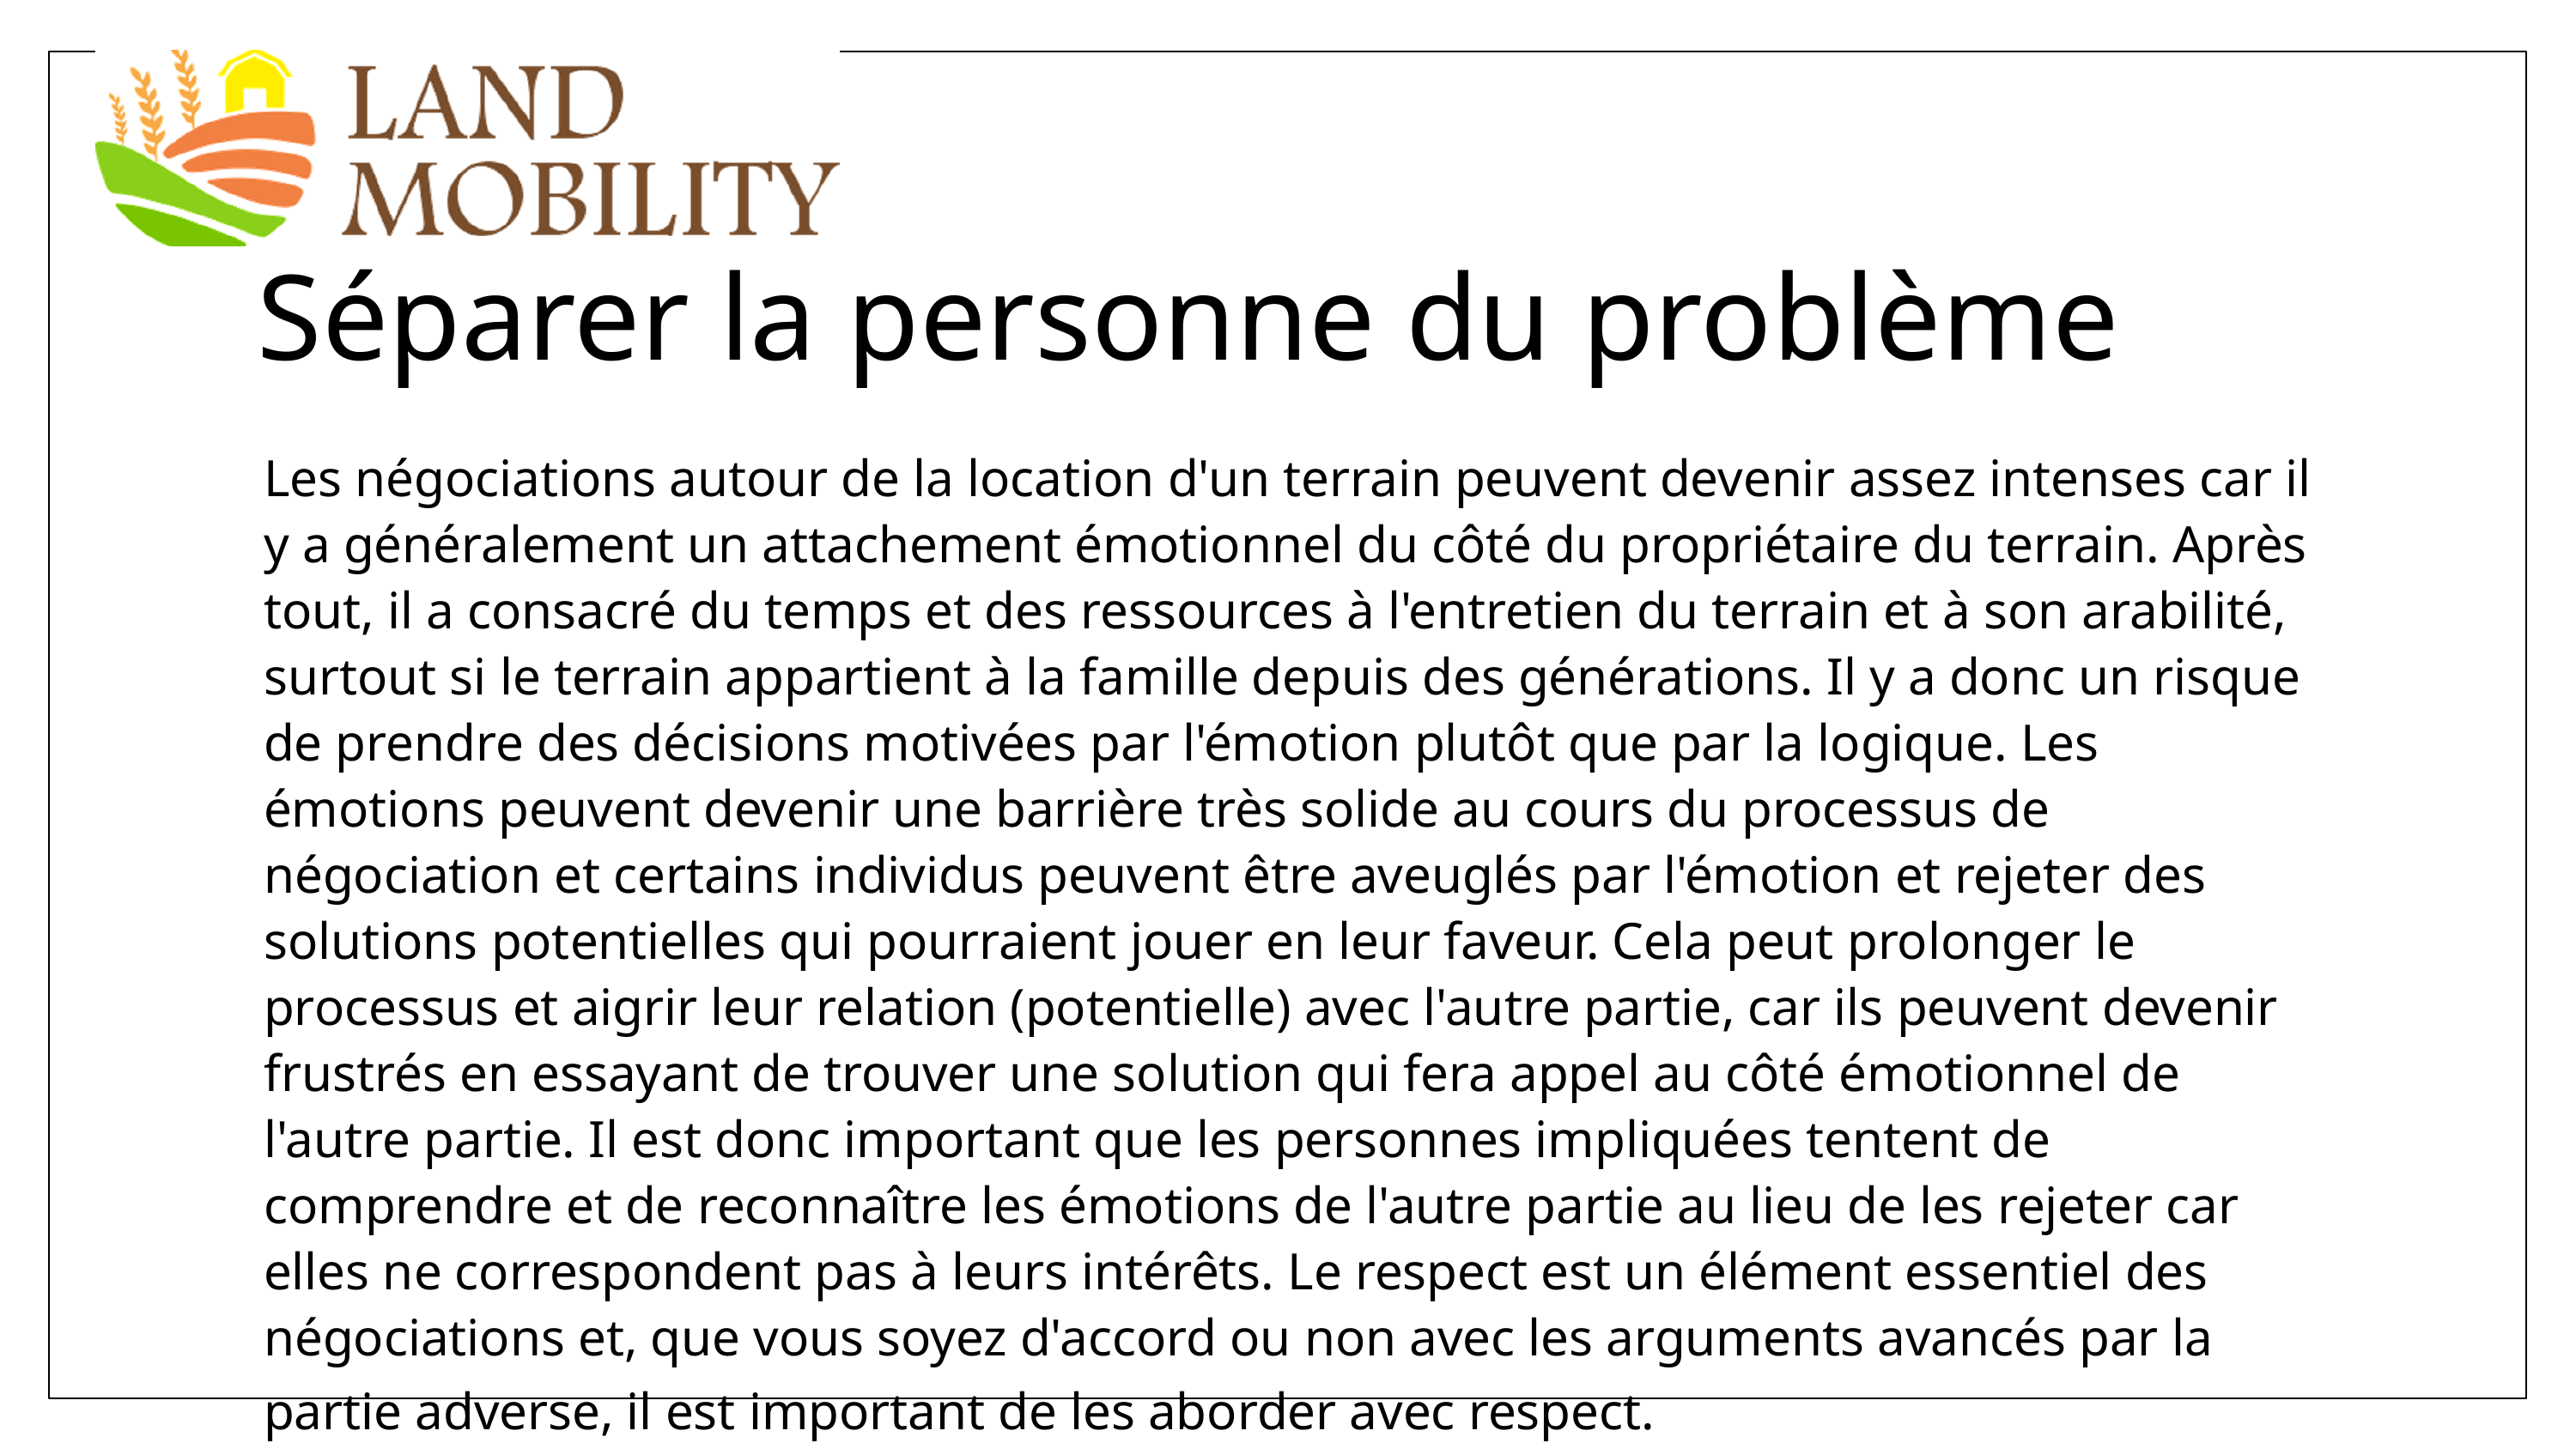

# Séparer la personne du problème
Les négociations autour de la location d'un terrain peuvent devenir assez intenses car il y a généralement un attachement émotionnel du côté du propriétaire du terrain. Après tout, il a consacré du temps et des ressources à l'entretien du terrain et à son arabilité, surtout si le terrain appartient à la famille depuis des générations. Il y a donc un risque de prendre des décisions motivées par l'émotion plutôt que par la logique. Les émotions peuvent devenir une barrière très solide au cours du processus de négociation et certains individus peuvent être aveuglés par l'émotion et rejeter des solutions potentielles qui pourraient jouer en leur faveur. Cela peut prolonger le processus et aigrir leur relation (potentielle) avec l'autre partie, car ils peuvent devenir frustrés en essayant de trouver une solution qui fera appel au côté émotionnel de l'autre partie. Il est donc important que les personnes impliquées tentent de comprendre et de reconnaître les émotions de l'autre partie au lieu de les rejeter car elles ne correspondent pas à leurs intérêts. Le respect est un élément essentiel des négociations et, que vous soyez d'accord ou non avec les arguments avancés par la partie adverse, il est important de les aborder avec respect.